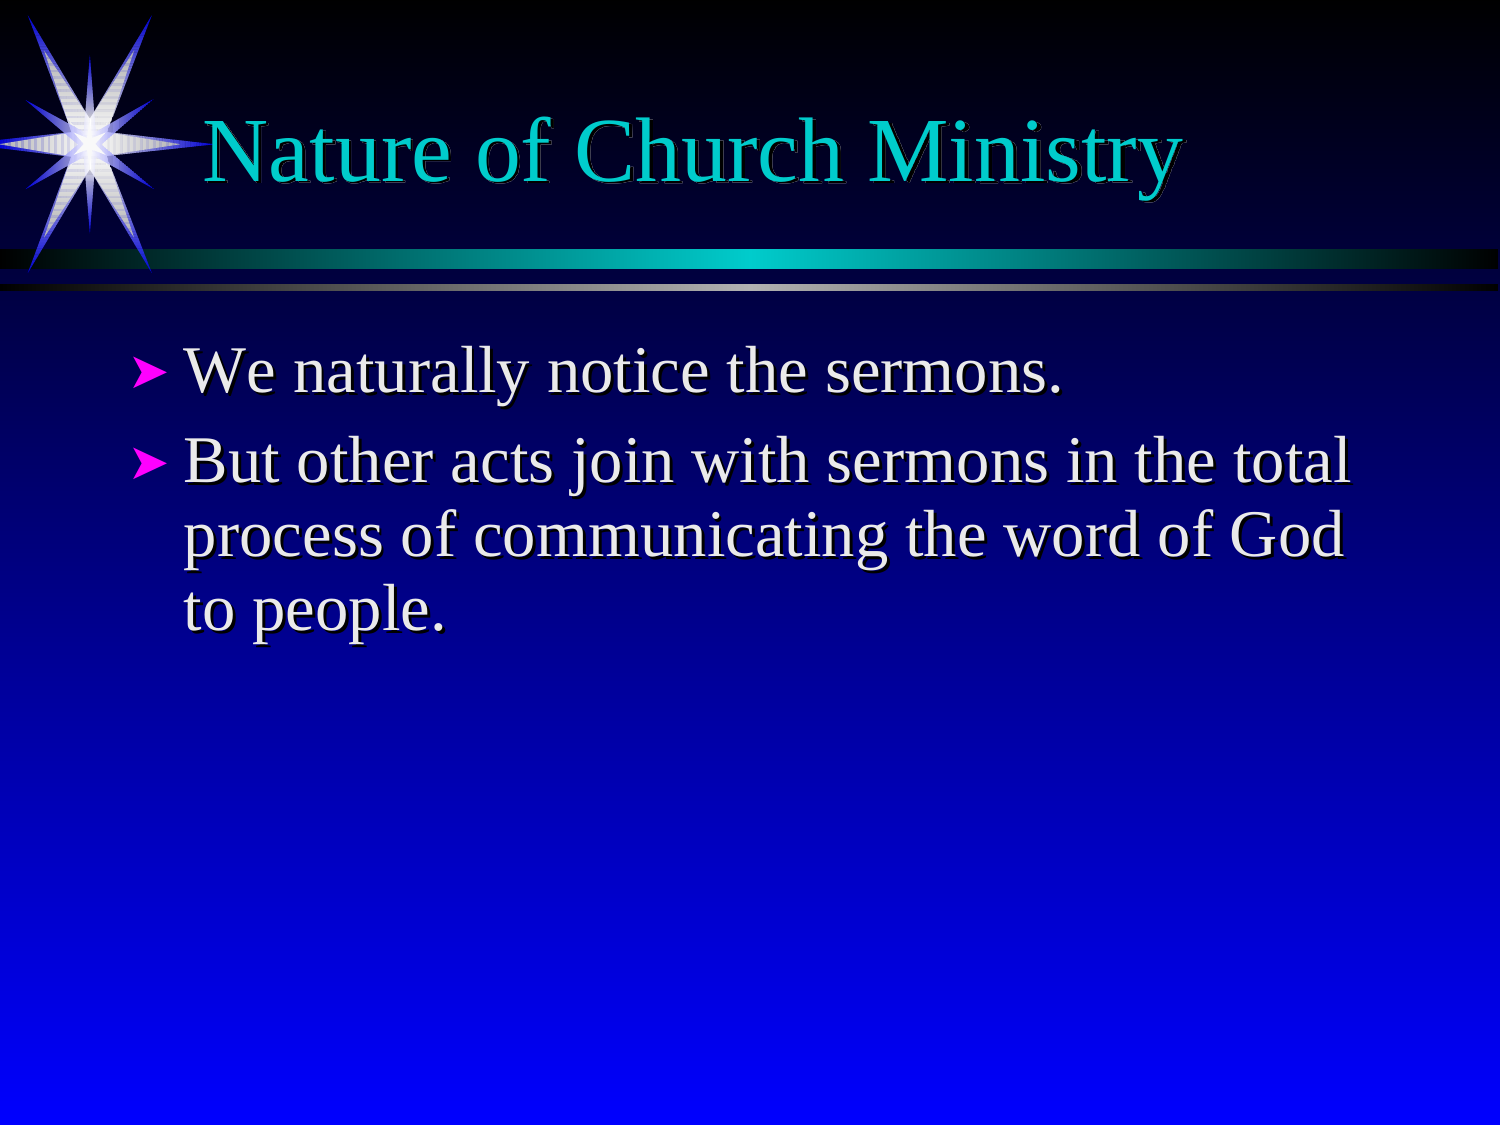

# Nature of Church Ministry
We naturally notice the sermons.
But other acts join with sermons in the total process of communicating the word of God to people.